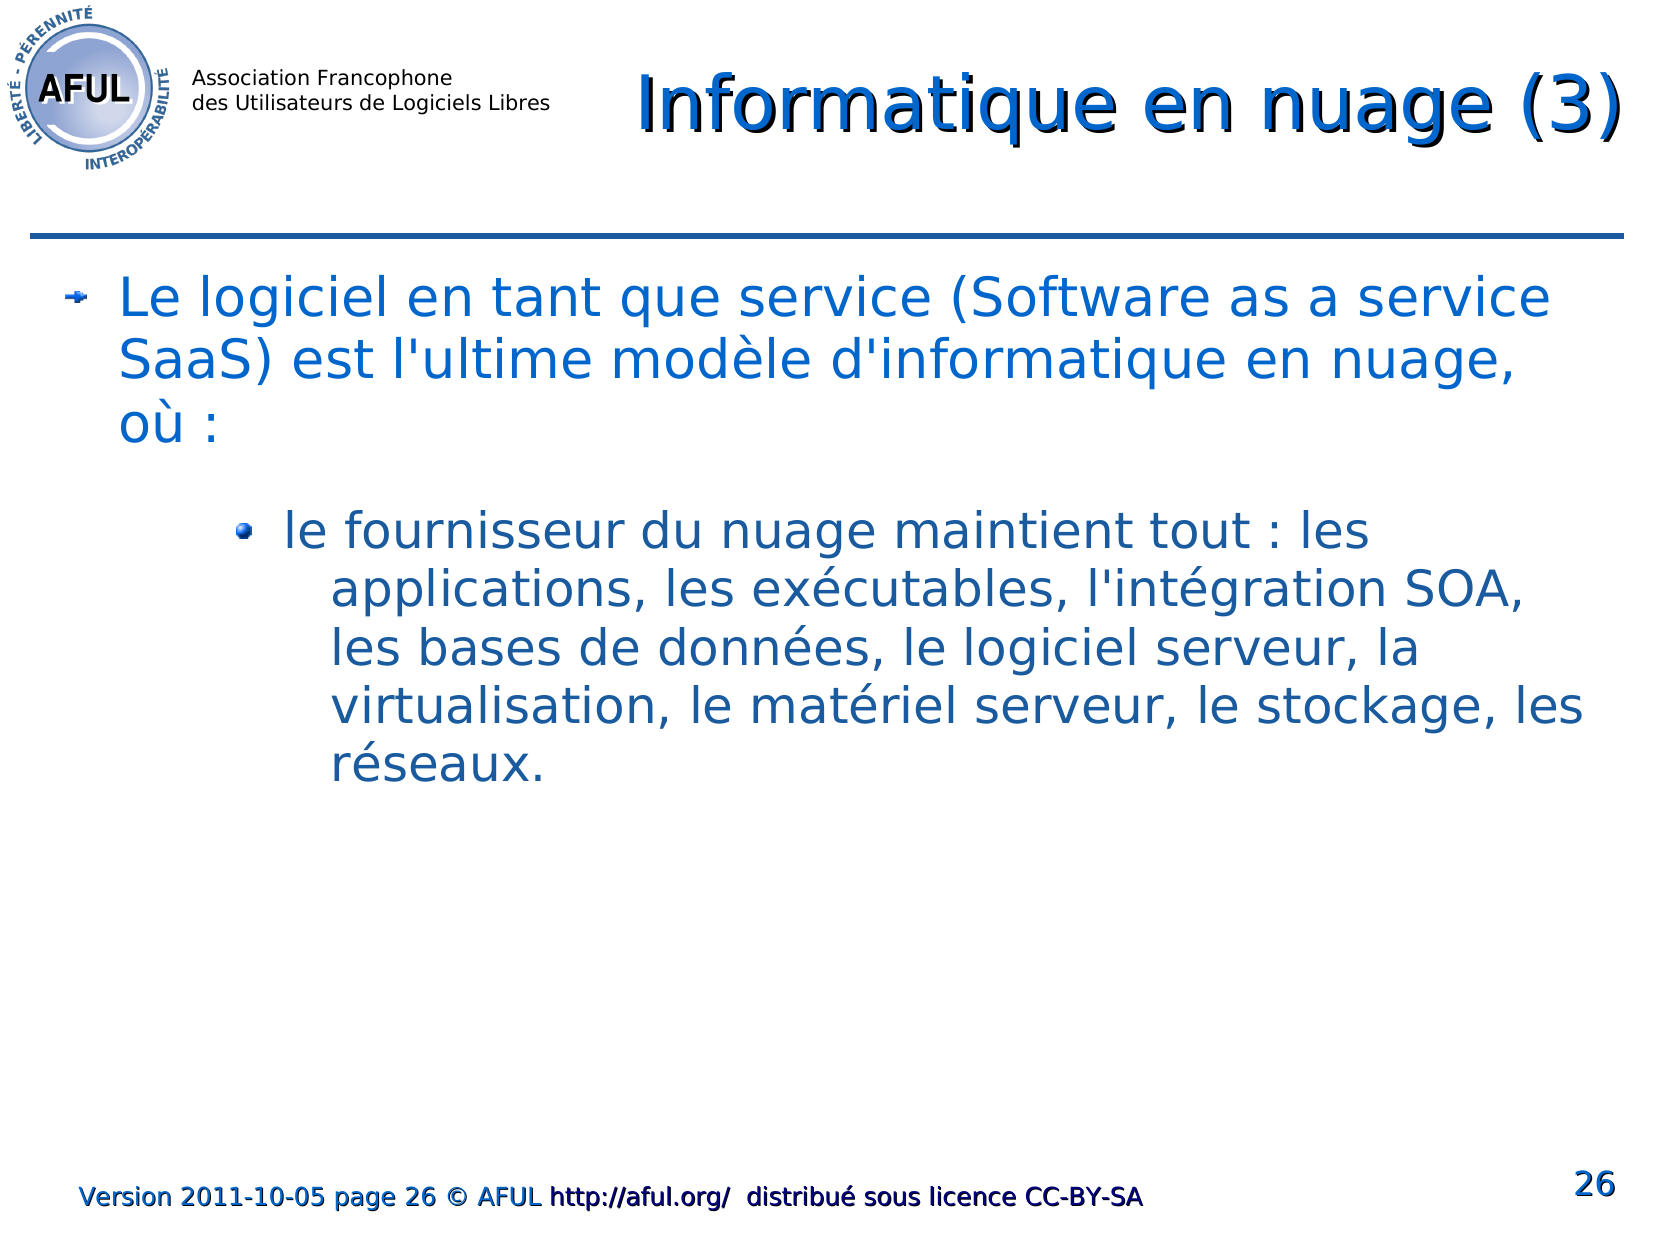

# Informatique en nuage (3)
Le logiciel en tant que service (Software as a service SaaS) est l'ultime modèle d'informatique en nuage, où :
le fournisseur du nuage maintient tout : les applications, les exécutables, l'intégration SOA, les bases de données, le logiciel serveur, la virtualisation, le matériel serveur, le stockage, les réseaux.